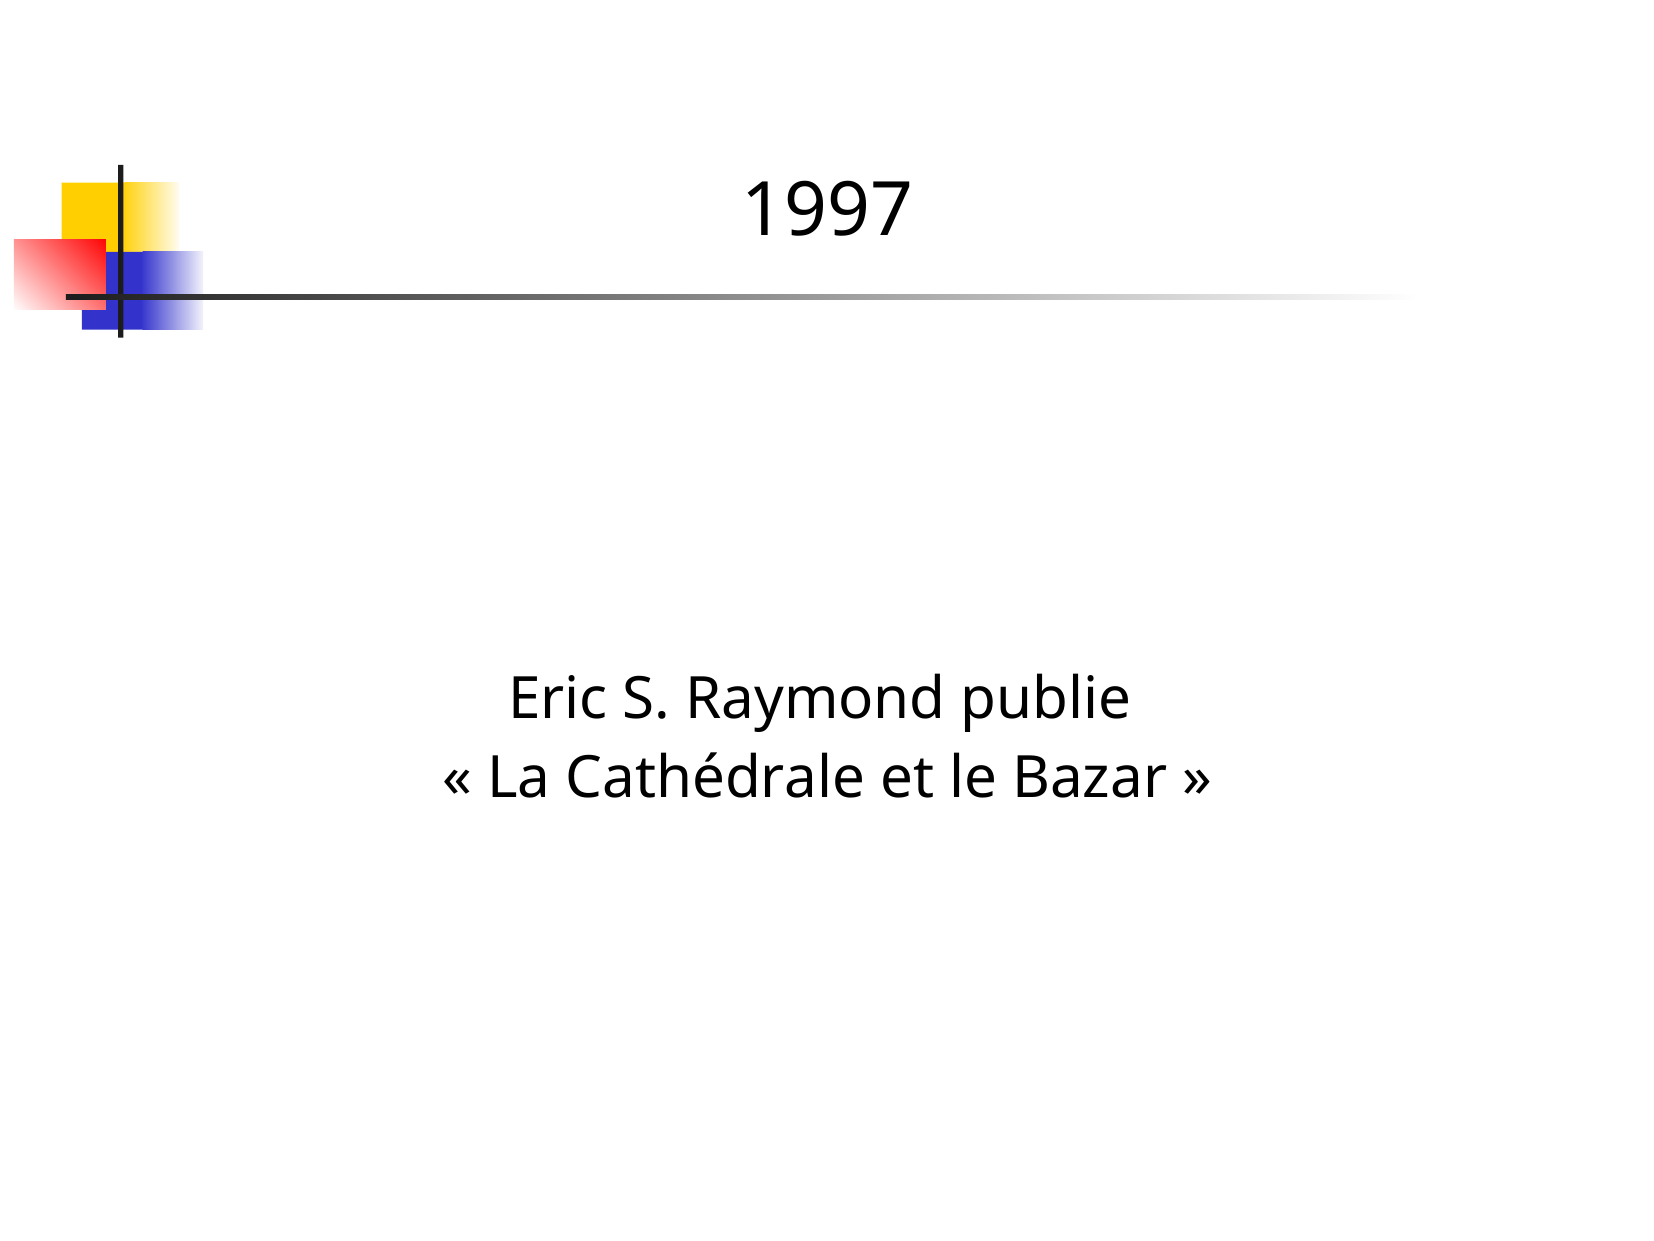

# 1997
Eric S. Raymond publie
« La Cathédrale et le Bazar »